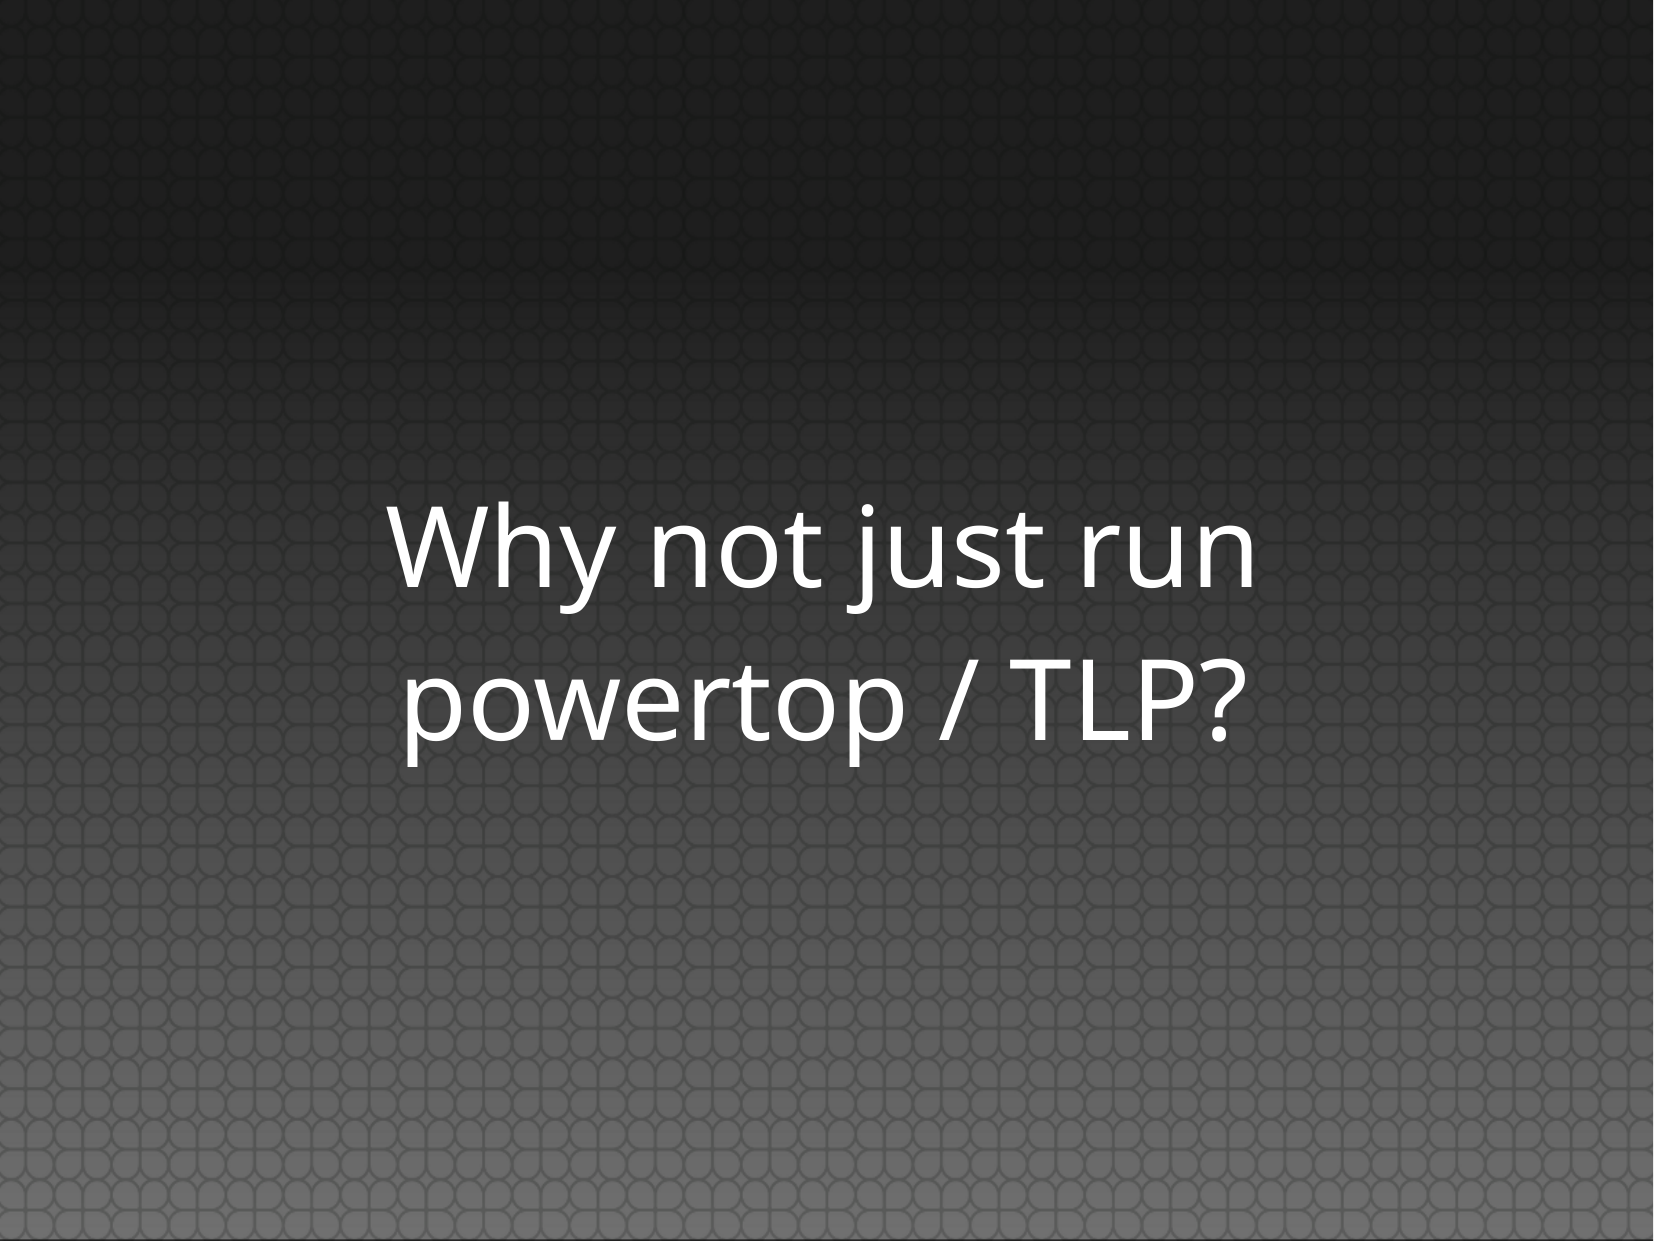

# Why not just run powertop / TLP?